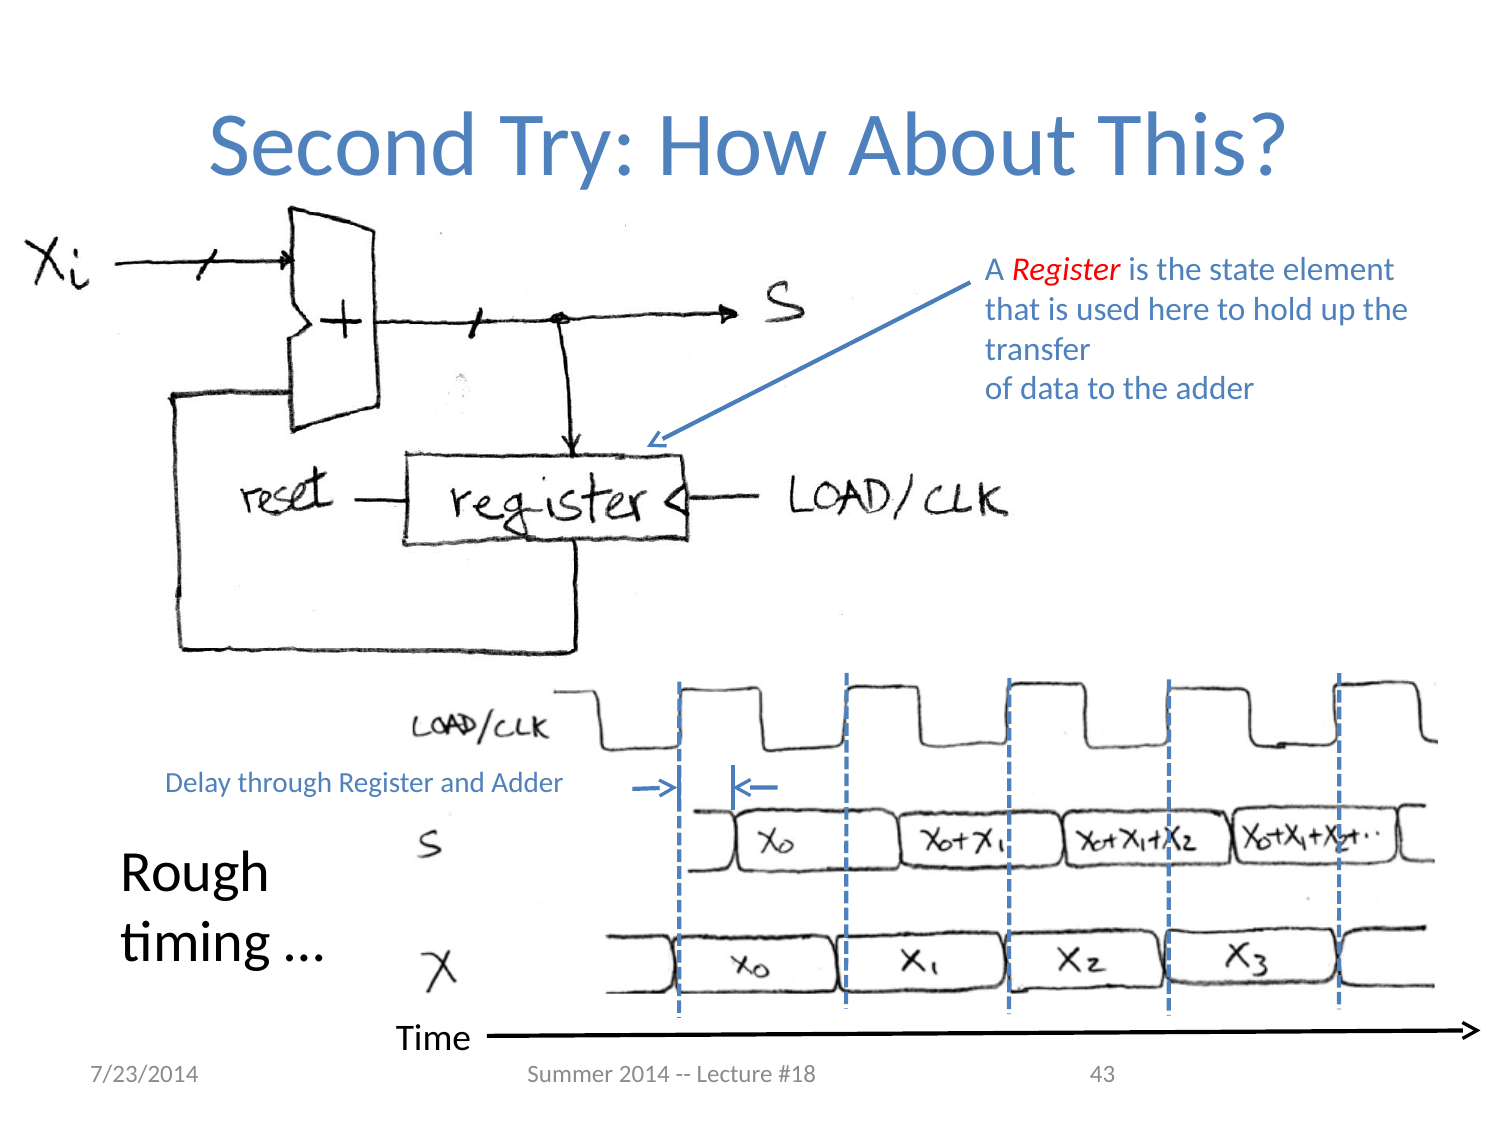

# Second Try: How About This?
A Register is the state element that is used here to hold up the transfer
of data to the adder
Rough
timing …
Time
Delay through Register and Adder
7/23/2014
Summer 2014 -- Lecture #18